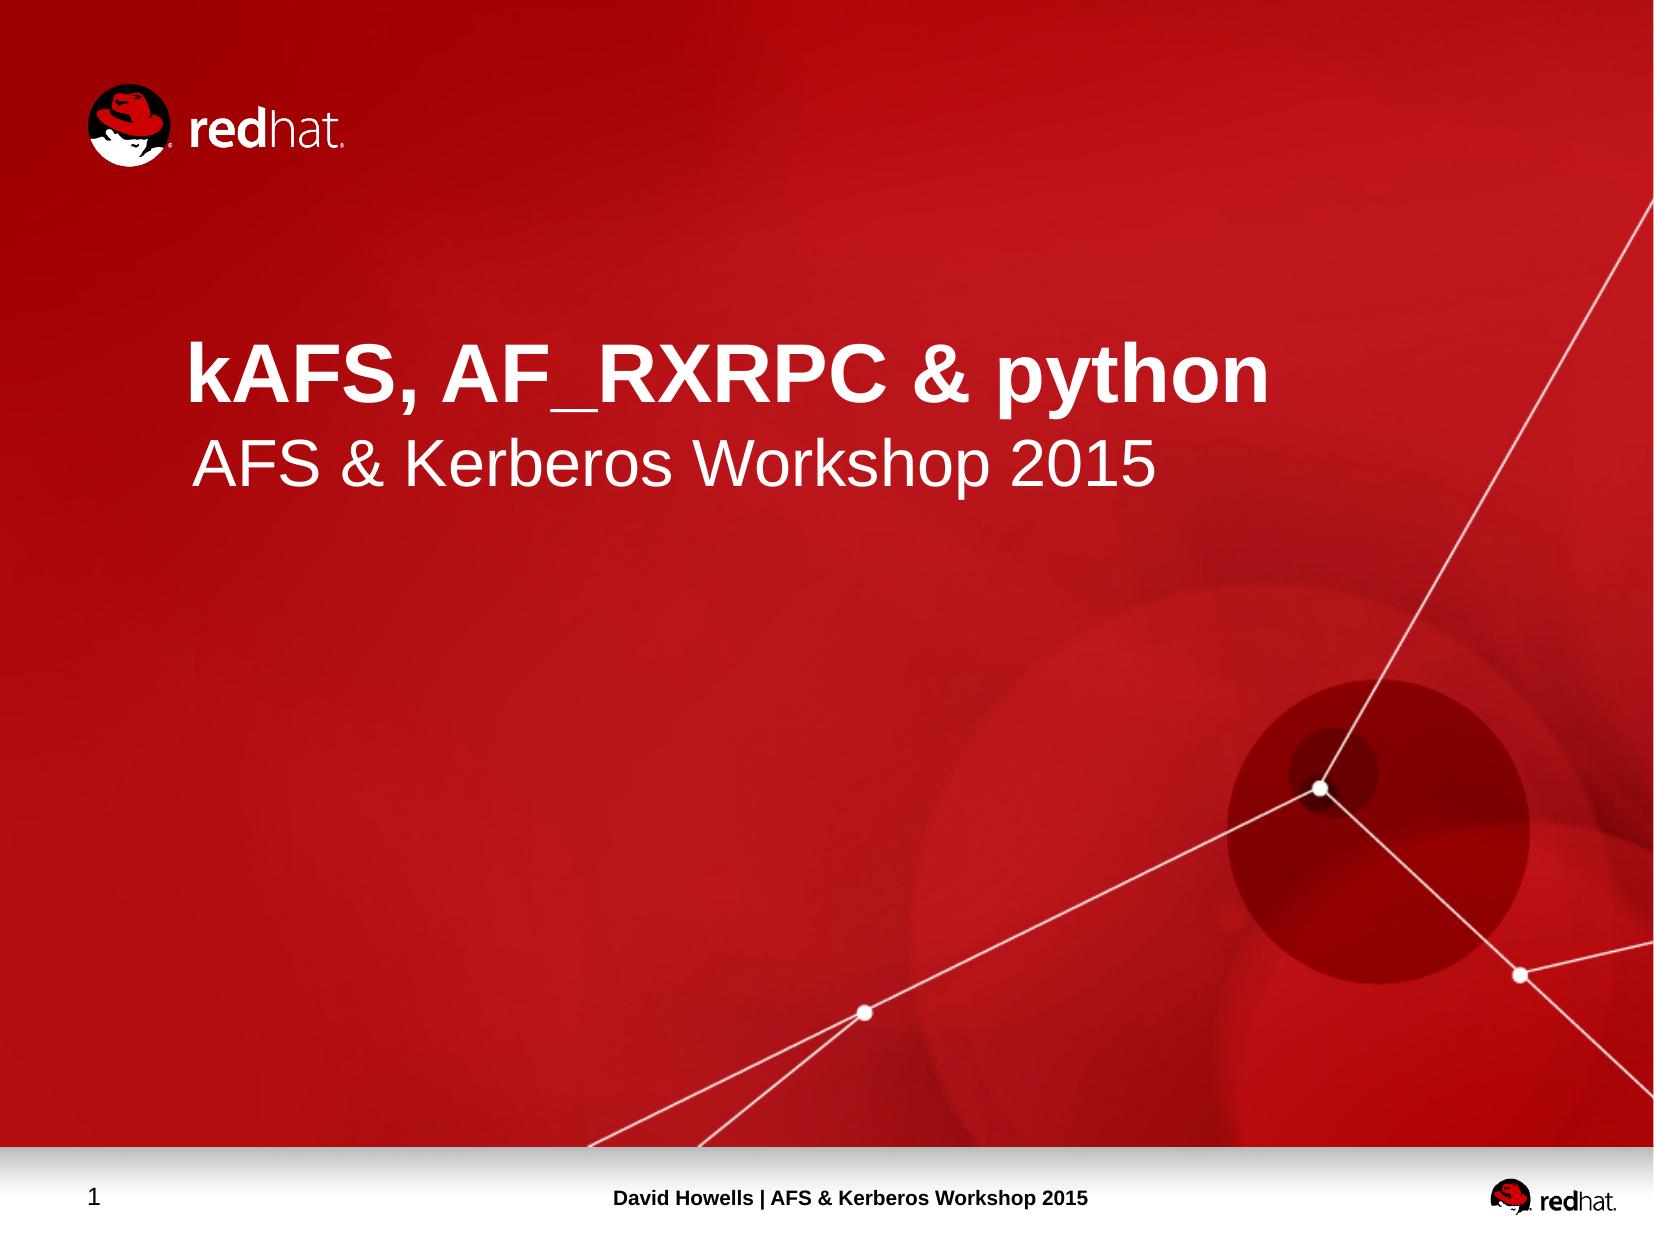

kAFS, AF_RXRPC & python
AFS & Kerberos Workshop 2015